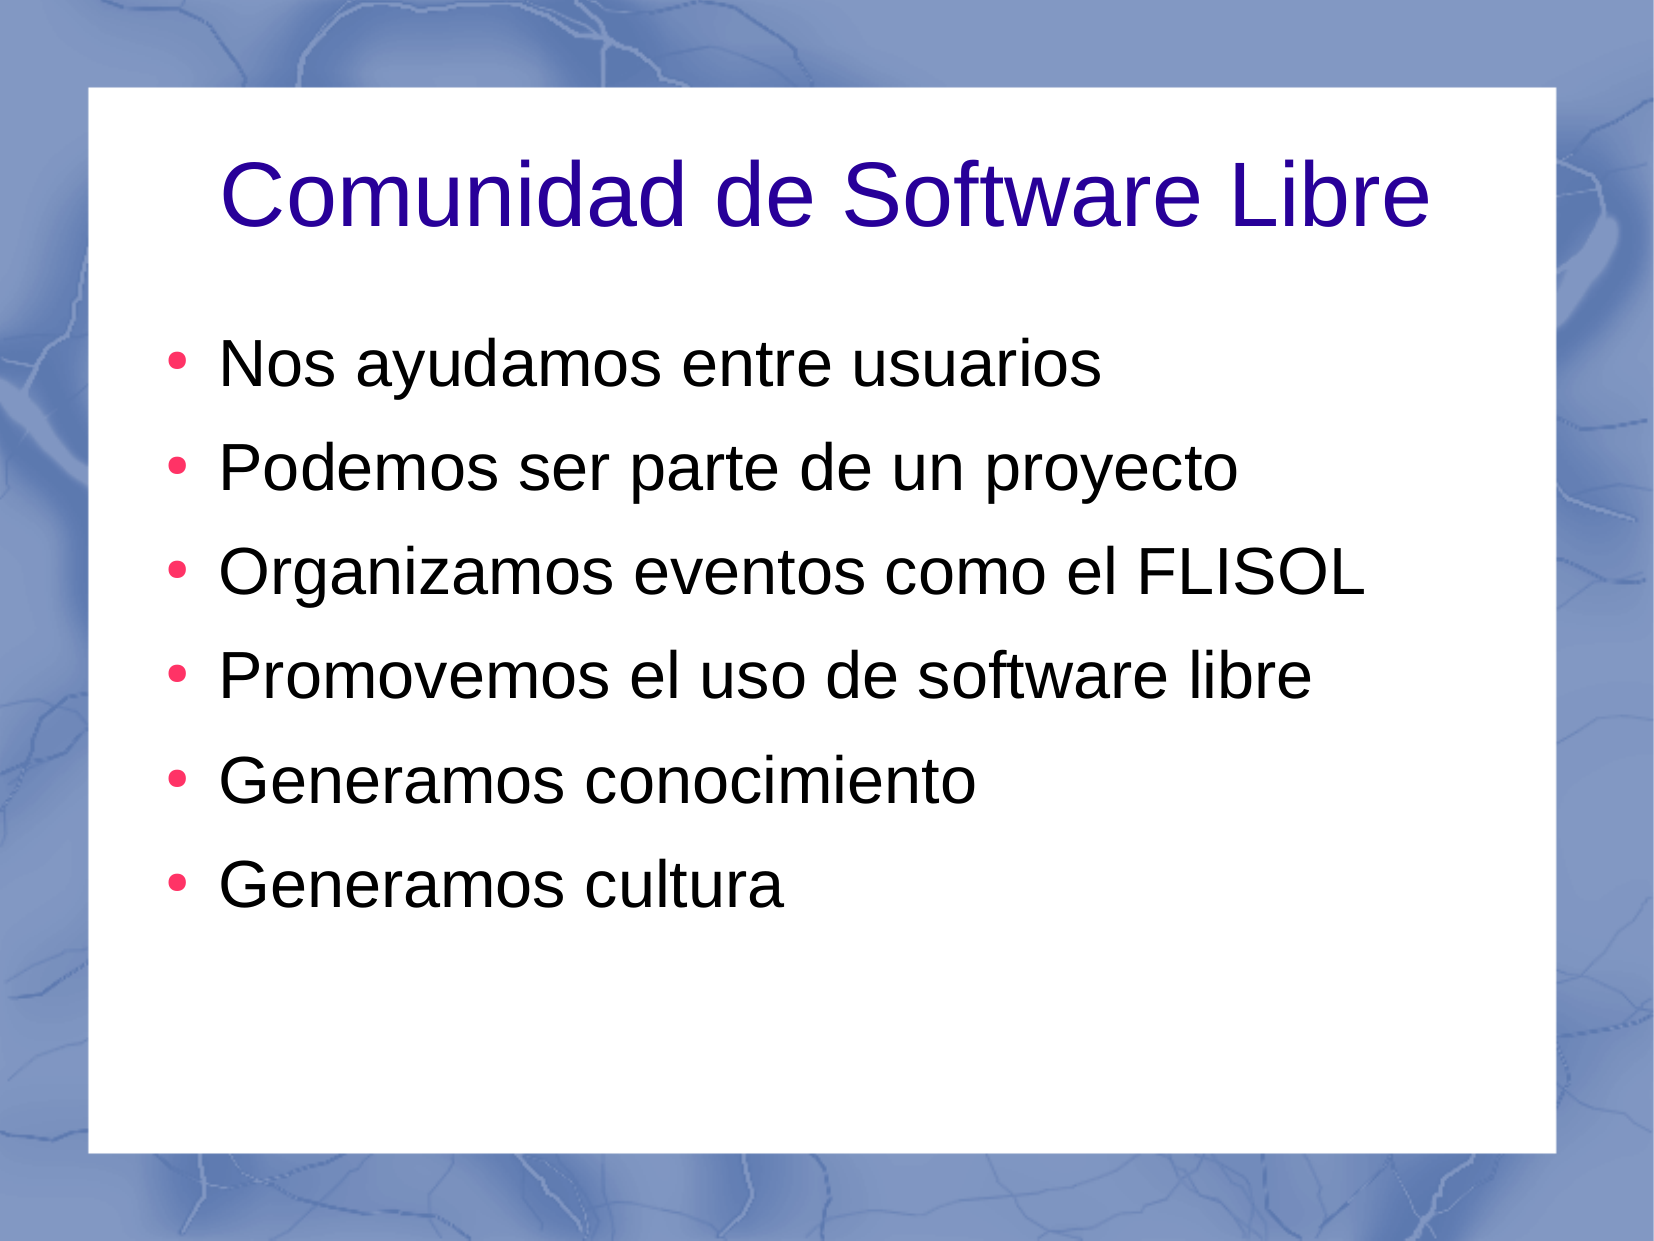

# Comunidad de Software Libre
Nos ayudamos entre usuarios
Podemos ser parte de un proyecto
Organizamos eventos como el FLISOL
Promovemos el uso de software libre
Generamos conocimiento
Generamos cultura